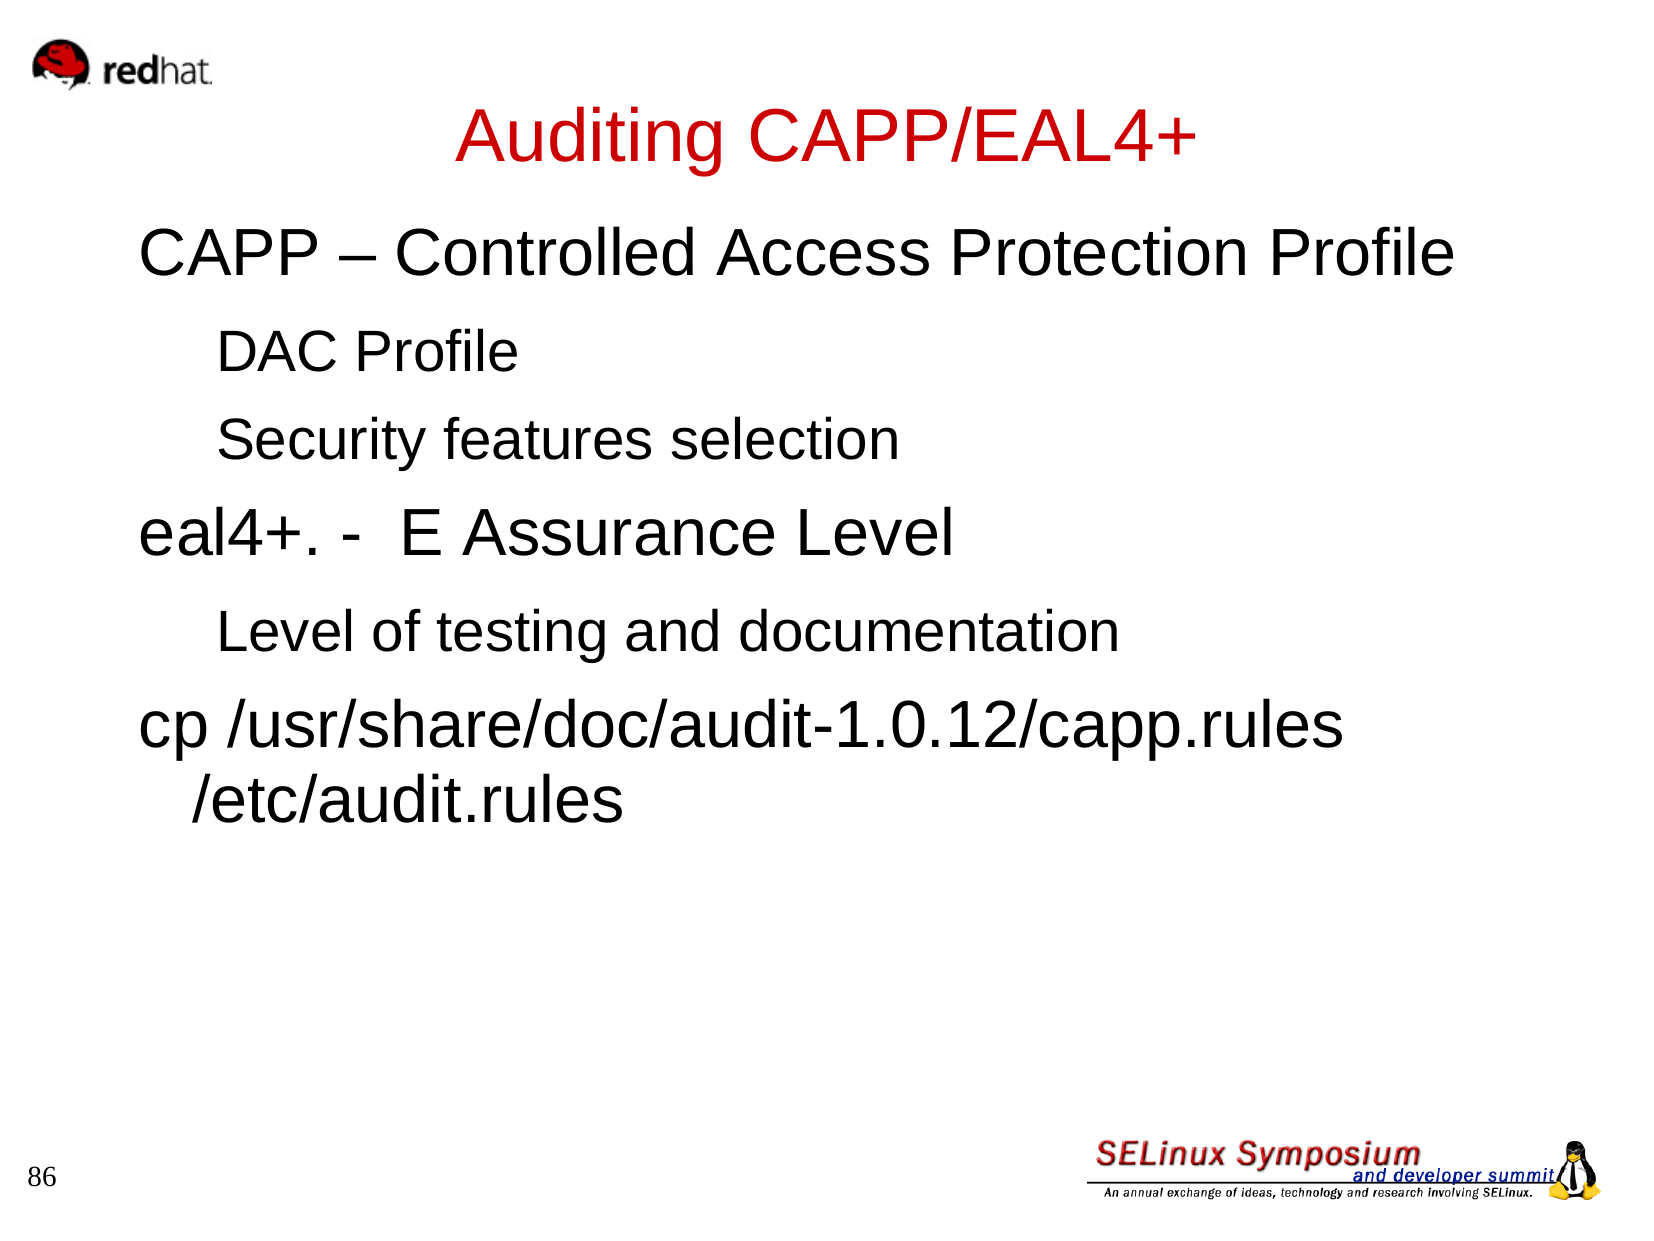

# Auditing CAPP/EAL4+
CAPP – Controlled Access Protection Profile
DAC Profile
Security features selection
eal4+. - E Assurance Level
Level of testing and documentation
cp /usr/share/doc/audit-1.0.12/capp.rules /etc/audit.rules